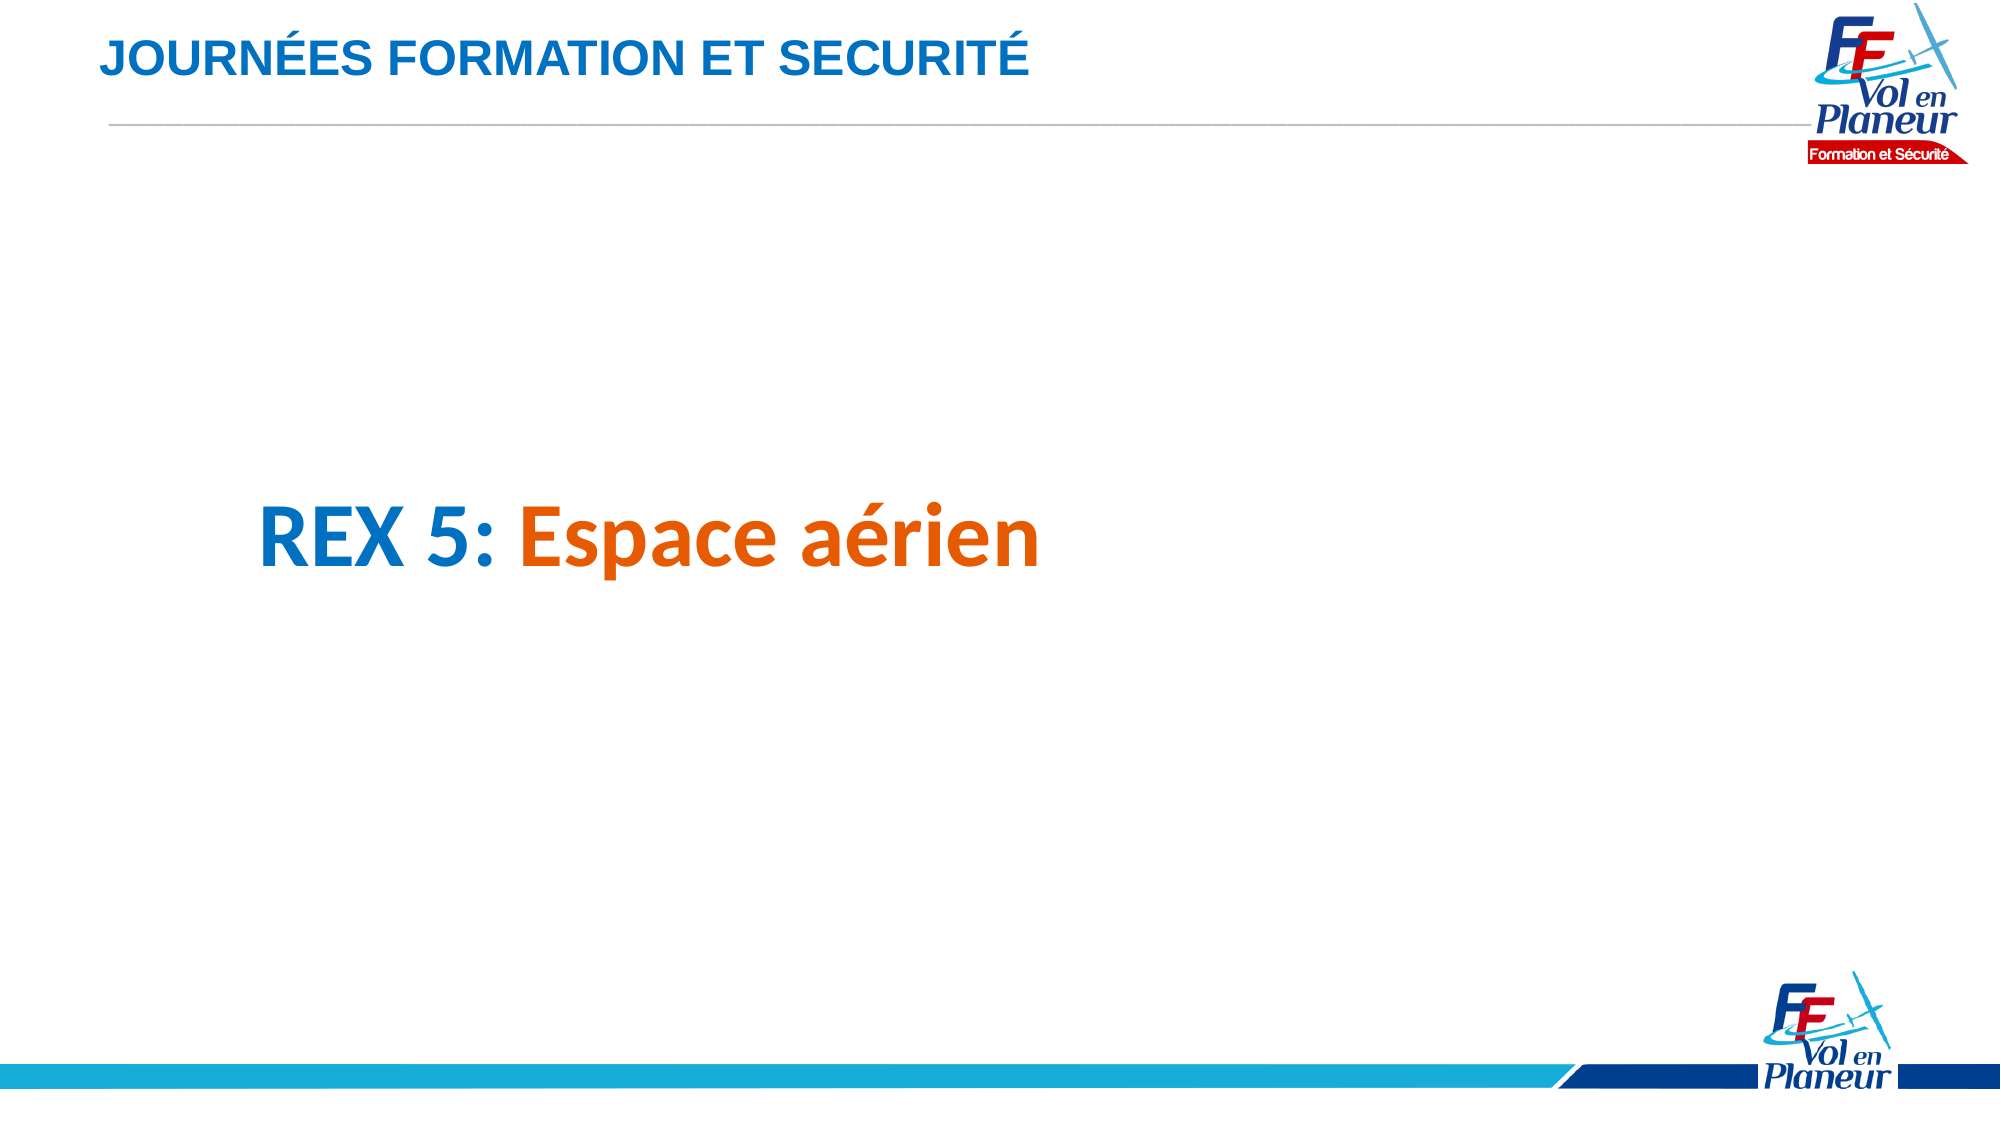

# JOURNÉES FORMATION ET SECURITÉ
REX 5: Espace aérien